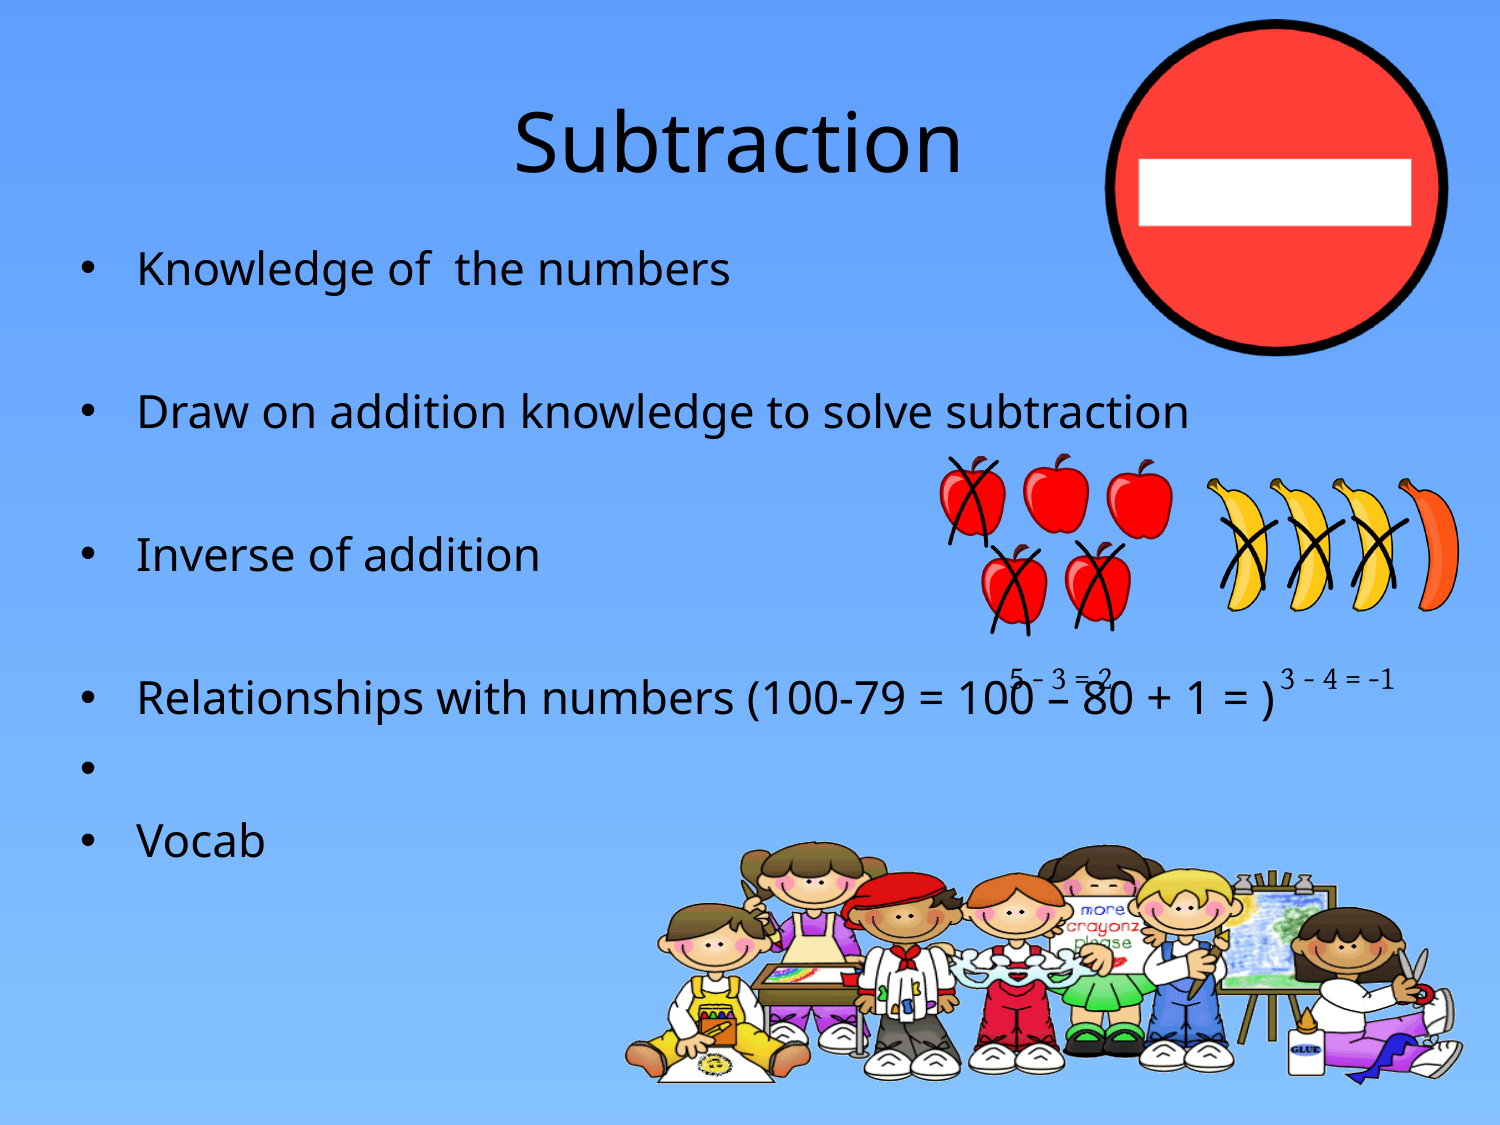

# Subtraction
Knowledge of the numbers
Draw on addition knowledge to solve subtraction
Inverse of addition
Relationships with numbers (100-79 = 100 – 80 + 1 = )
Vocab